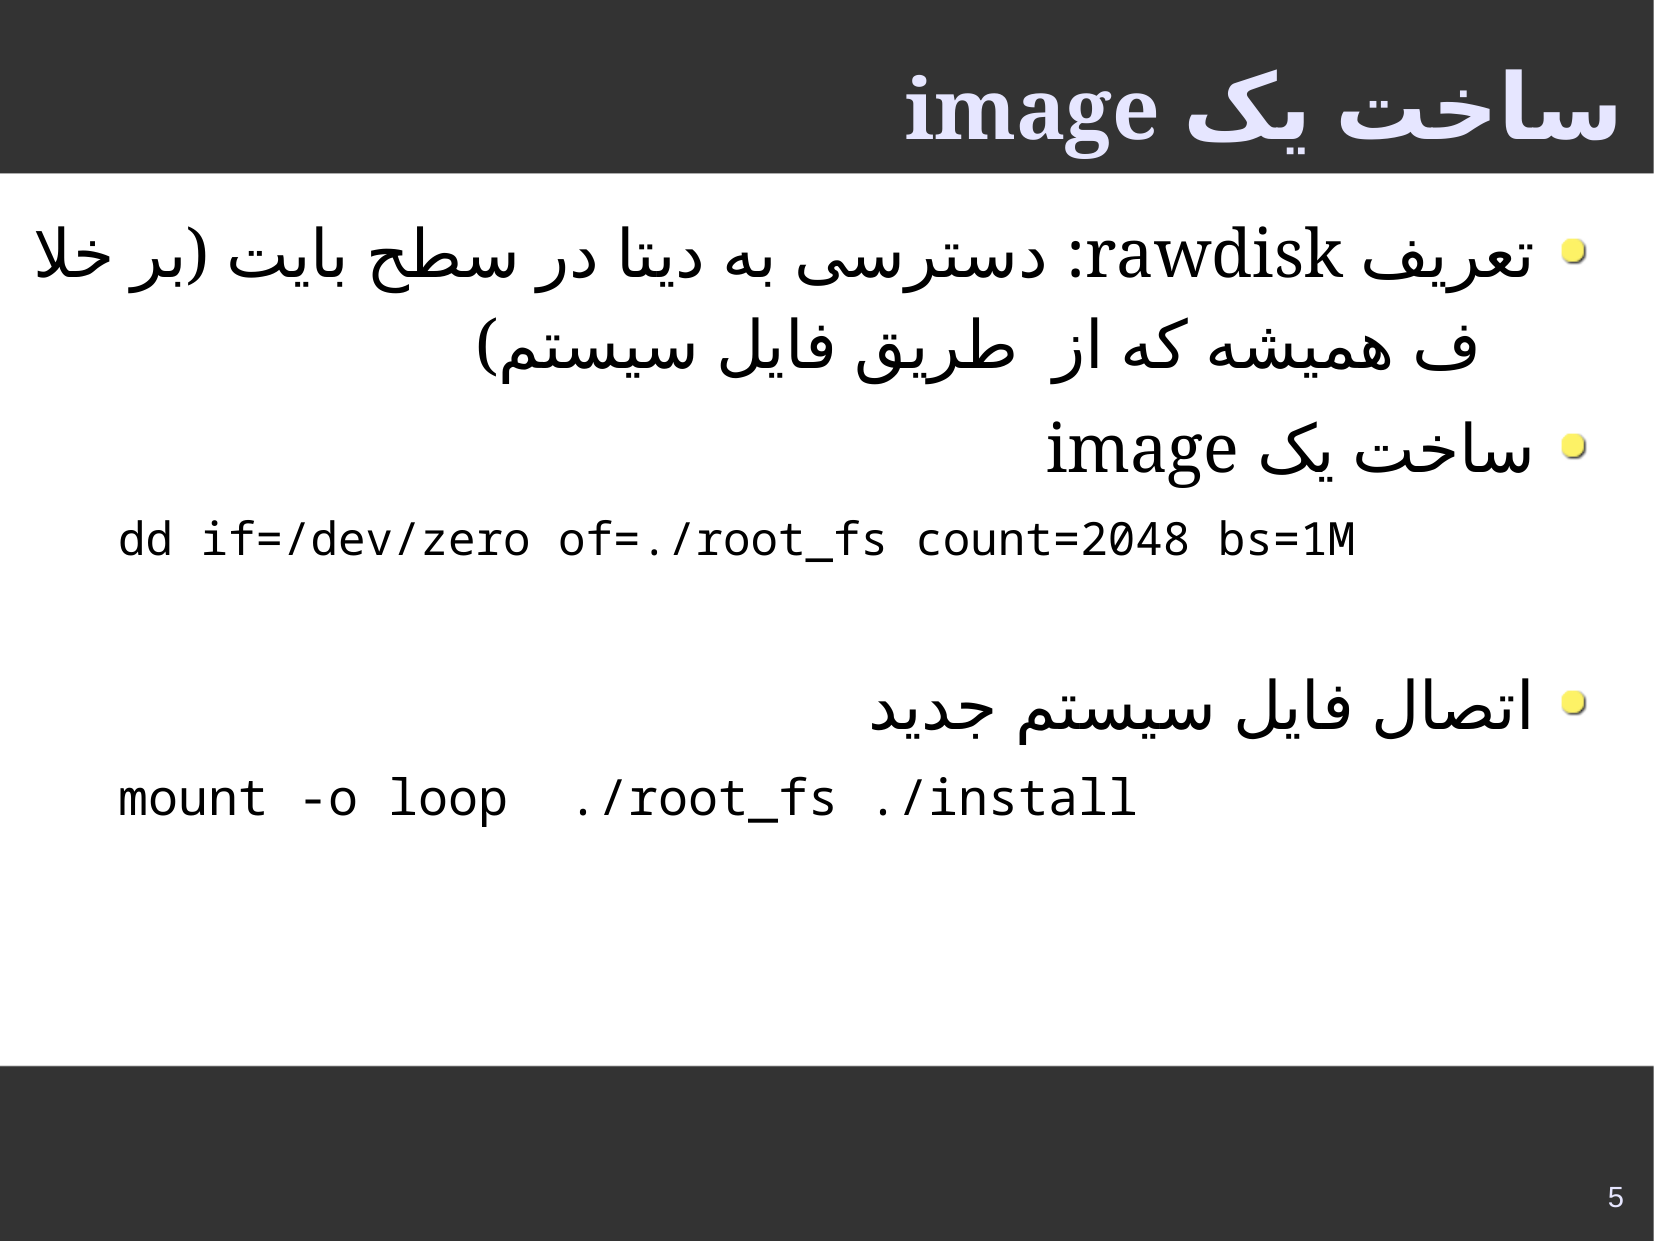

# ساخت یک image
تعریف rawdisk: دسترسی به دیتا در سطح بایت (بر خلاف همیشه که از طریق فایل سیستم)
ساخت یک image
dd if=/dev/zero of=./root_fs count=2048 bs=1M
اتصال فایل سیستم جدید
mount -o loop ./root_fs ./install
5